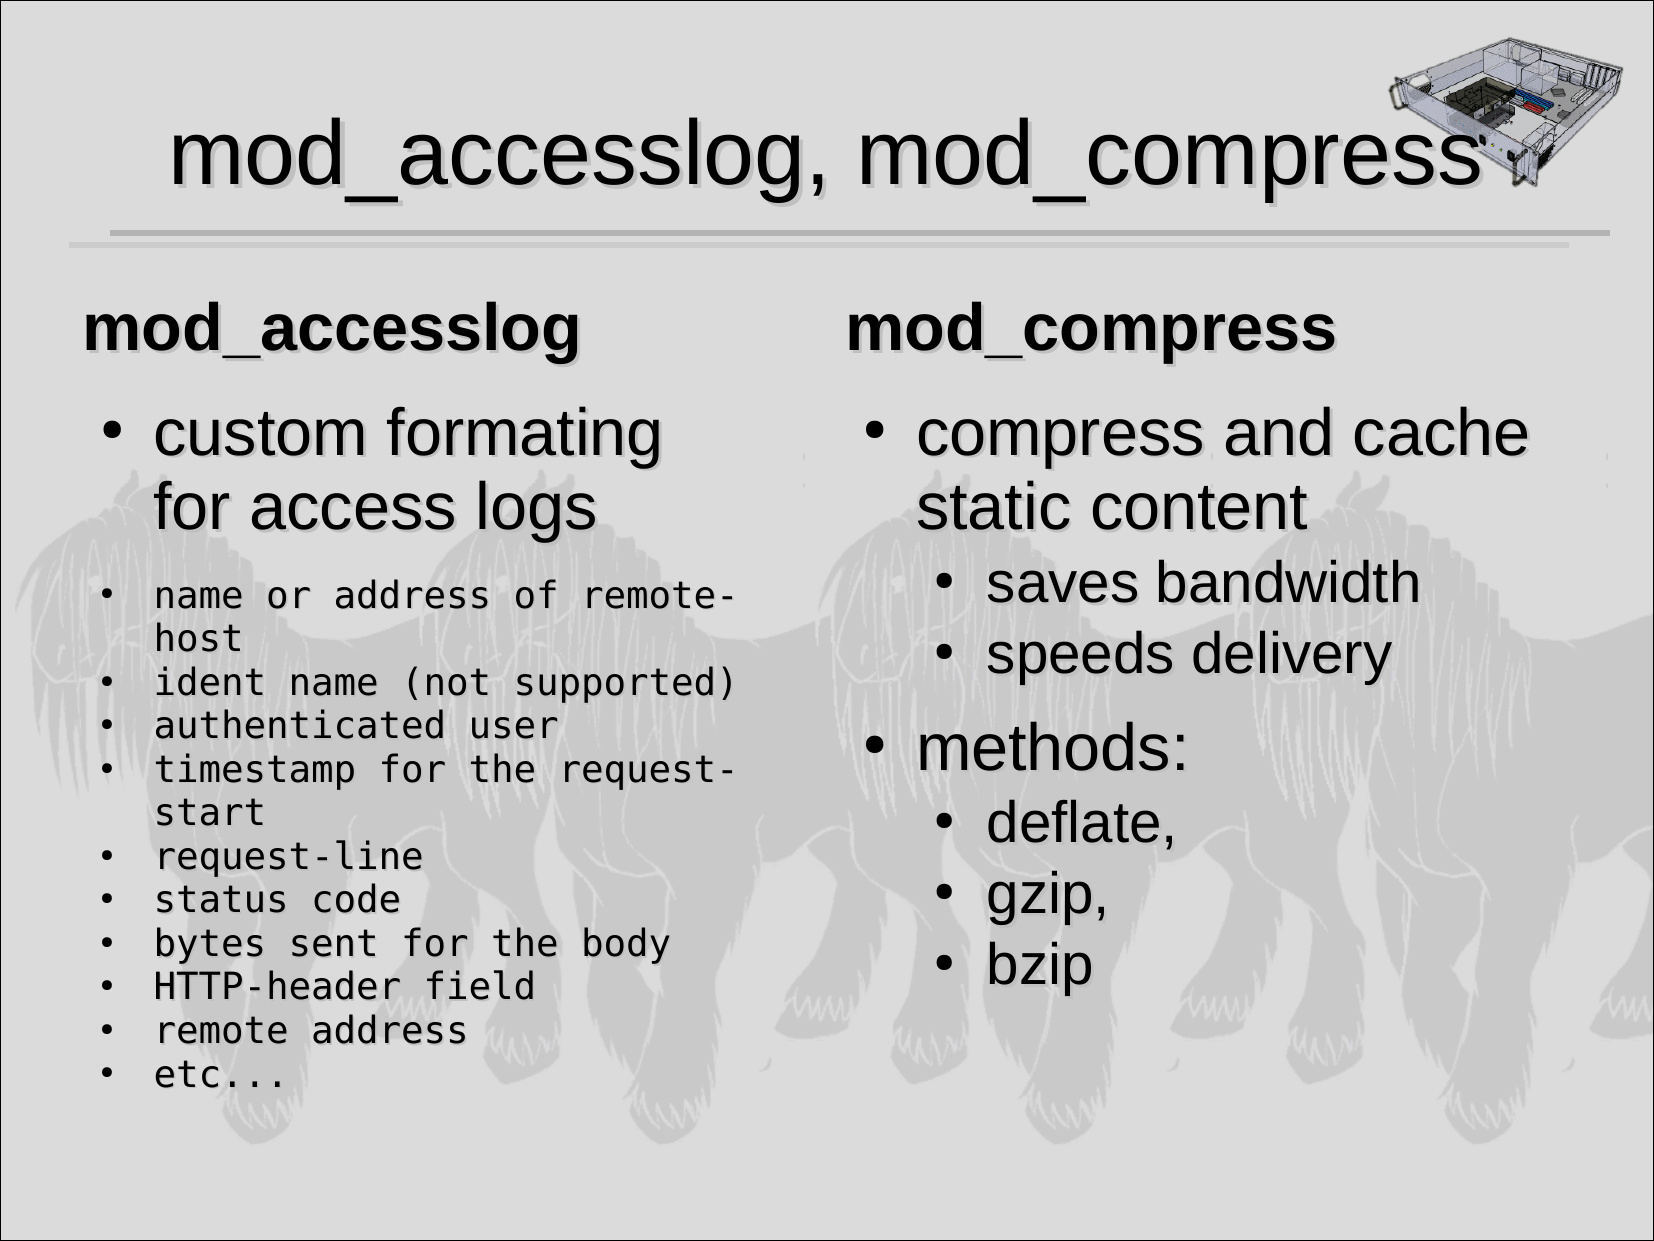

# mod_accesslog, mod_compress
mod_accesslog
custom formating
for access logs
name or address of remote-host
ident name (not supported)
authenticated user
timestamp for the request-start
request-line
status code
bytes sent for the body
HTTP-header field
remote address
etc...
mod_compress
compress and cache
static content
saves bandwidth
speeds delivery
methods:
deflate,
gzip,
bzip